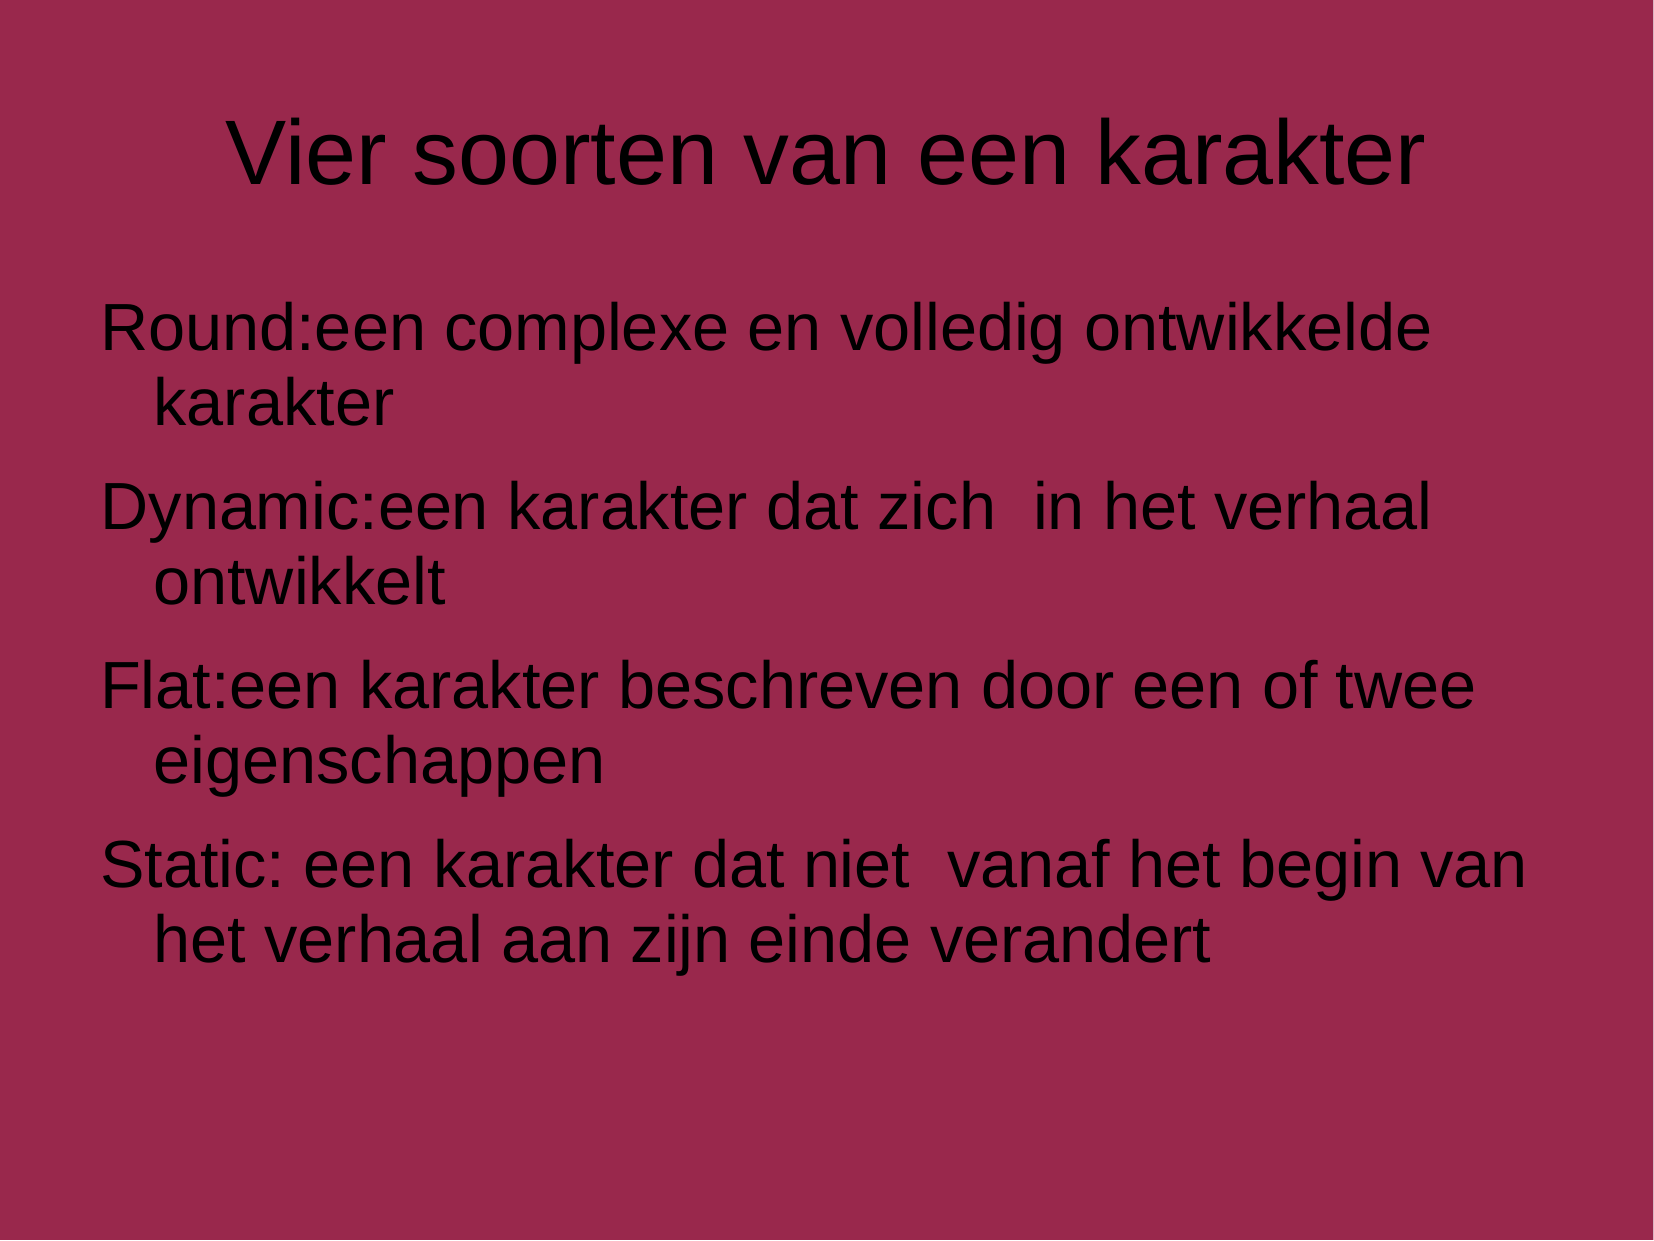

# Vier soorten van een karakter
Round:een complexe en volledig ontwikkelde karakter
Dynamic:een karakter dat zich in het verhaal ontwikkelt
Flat:een karakter beschreven door een of twee eigenschappen
Static: een karakter dat niet vanaf het begin van het verhaal aan zijn einde verandert